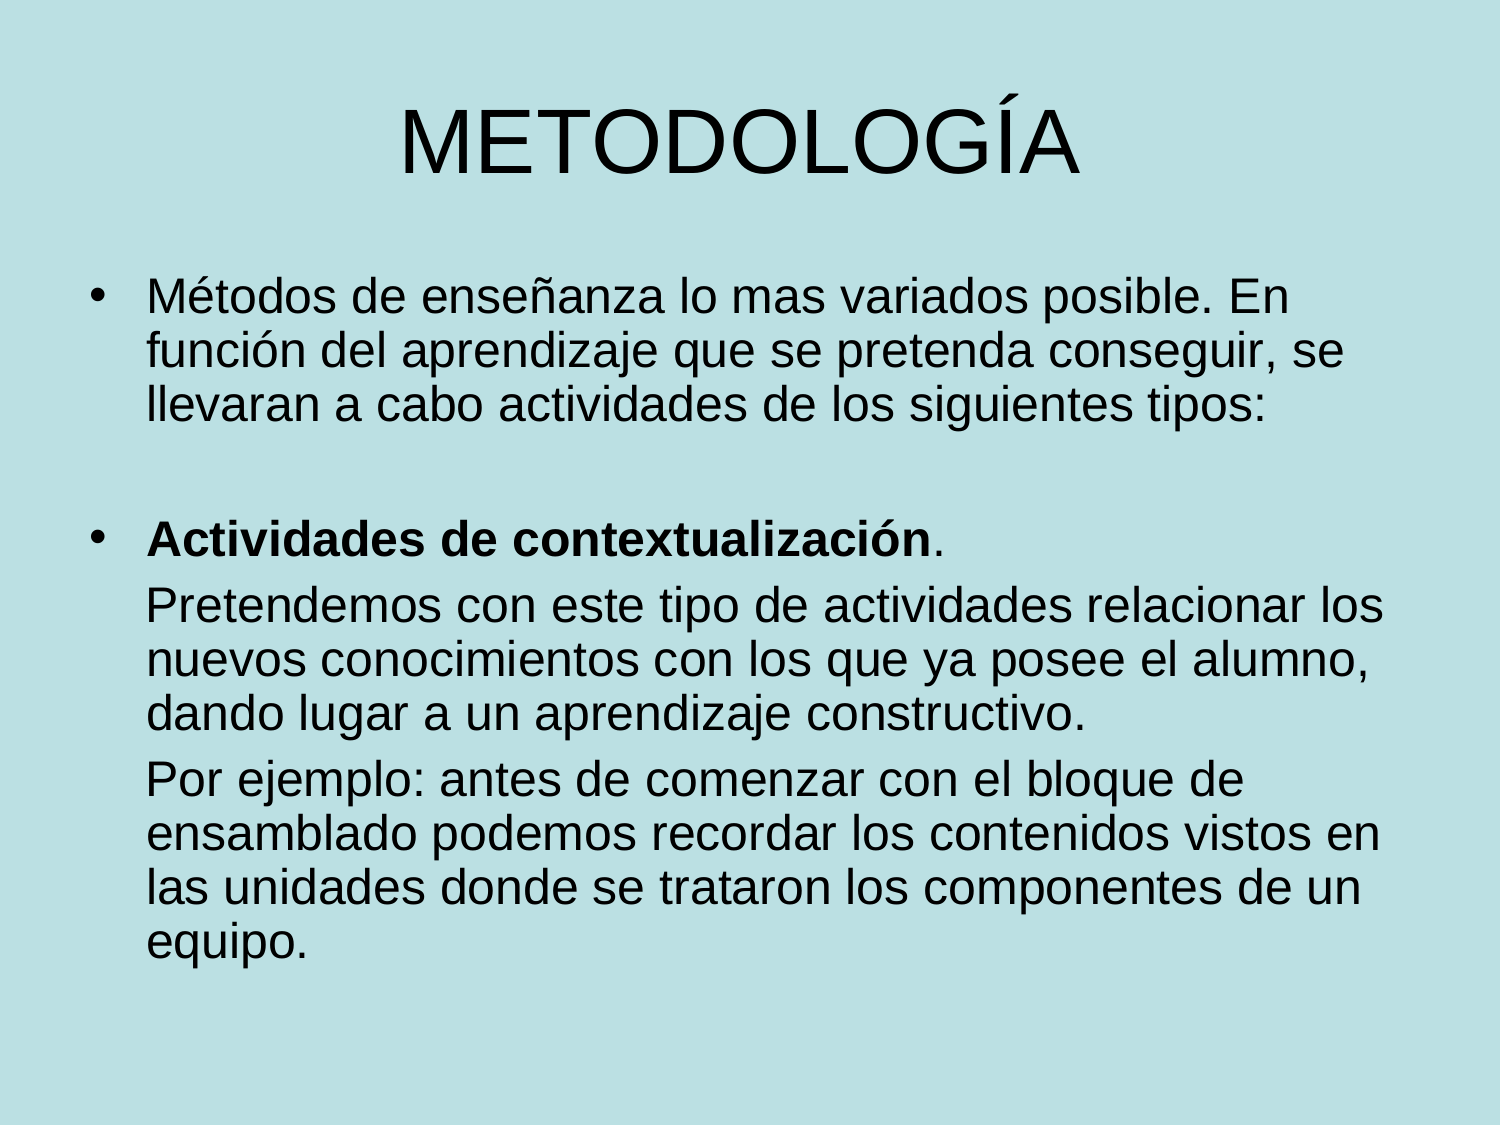

# METODOLOGÍA
Métodos de enseñanza lo mas variados posible. En función del aprendizaje que se pretenda conseguir, se llevaran a cabo actividades de los siguientes tipos:
Actividades de contextualización.
 Pretendemos con este tipo de actividades relacionar los nuevos conocimientos con los que ya posee el alumno, dando lugar a un aprendizaje constructivo.
 Por ejemplo: antes de comenzar con el bloque de ensamblado podemos recordar los contenidos vistos en las unidades donde se trataron los componentes de un equipo.